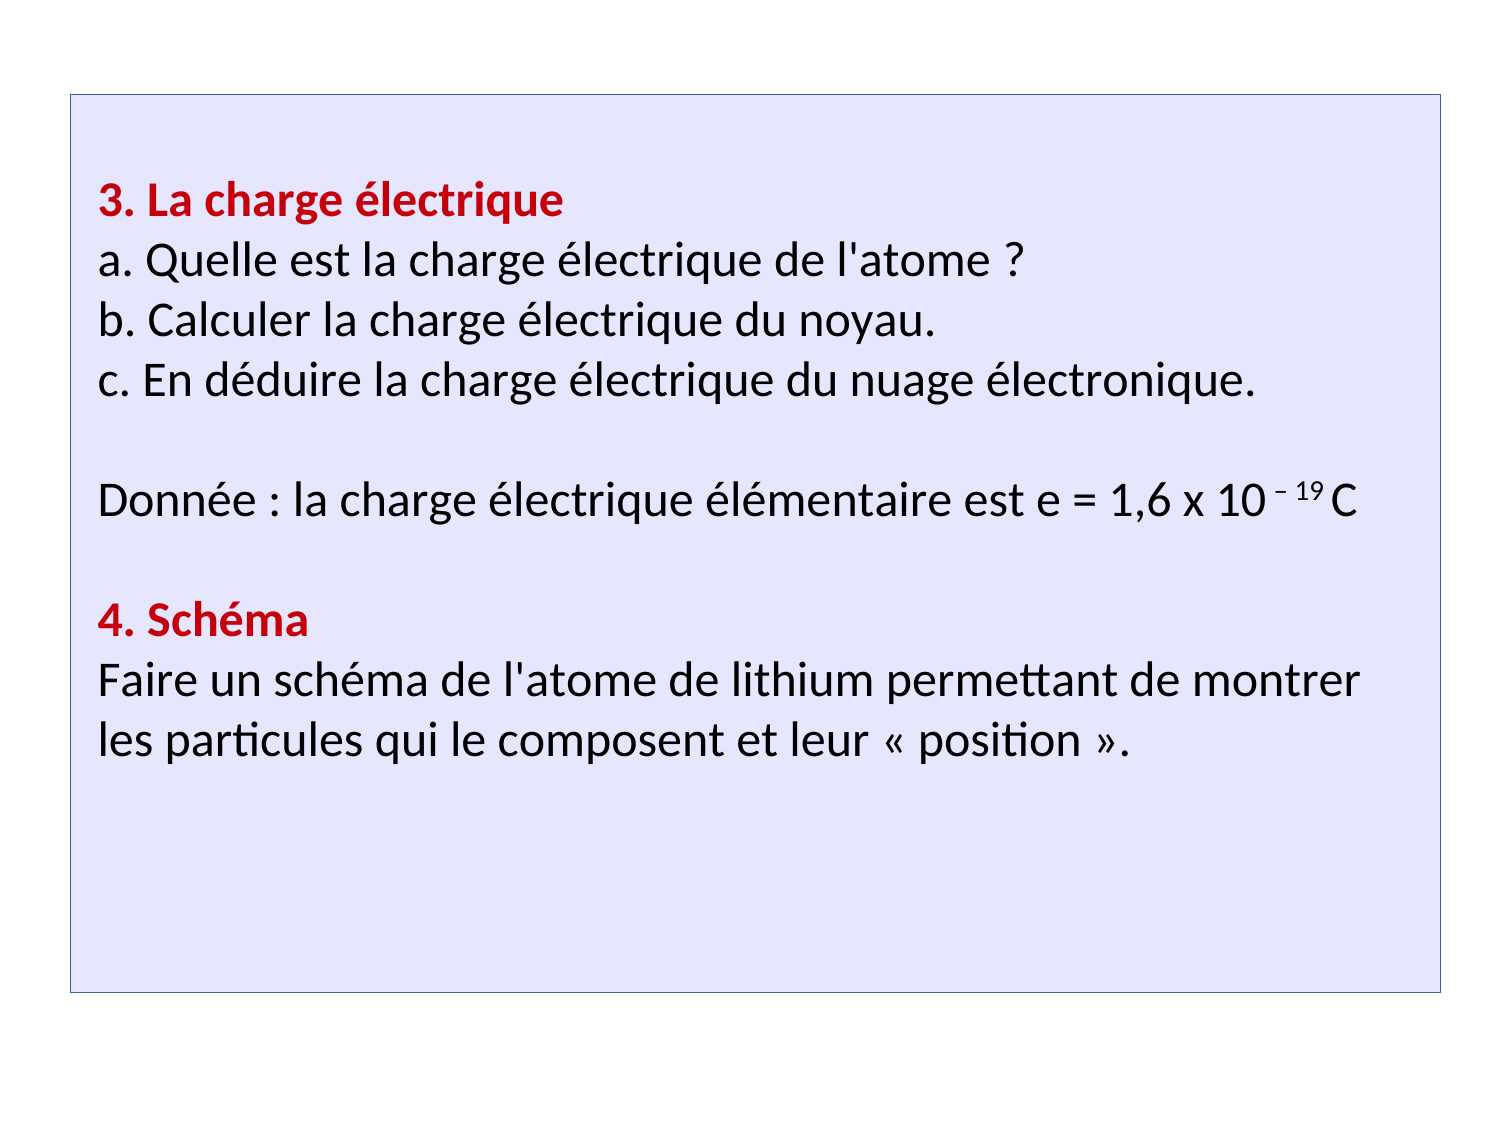

3. La charge électrique
a. Quelle est la charge électrique de l'atome ?
b. Calculer la charge électrique du noyau.
c. En déduire la charge électrique du nuage électronique.
Donnée : la charge électrique élémentaire est e = 1,6 x 10 – 19 C
4. Schéma
Faire un schéma de l'atome de lithium permettant de montrer les particules qui le composent et leur « position ».